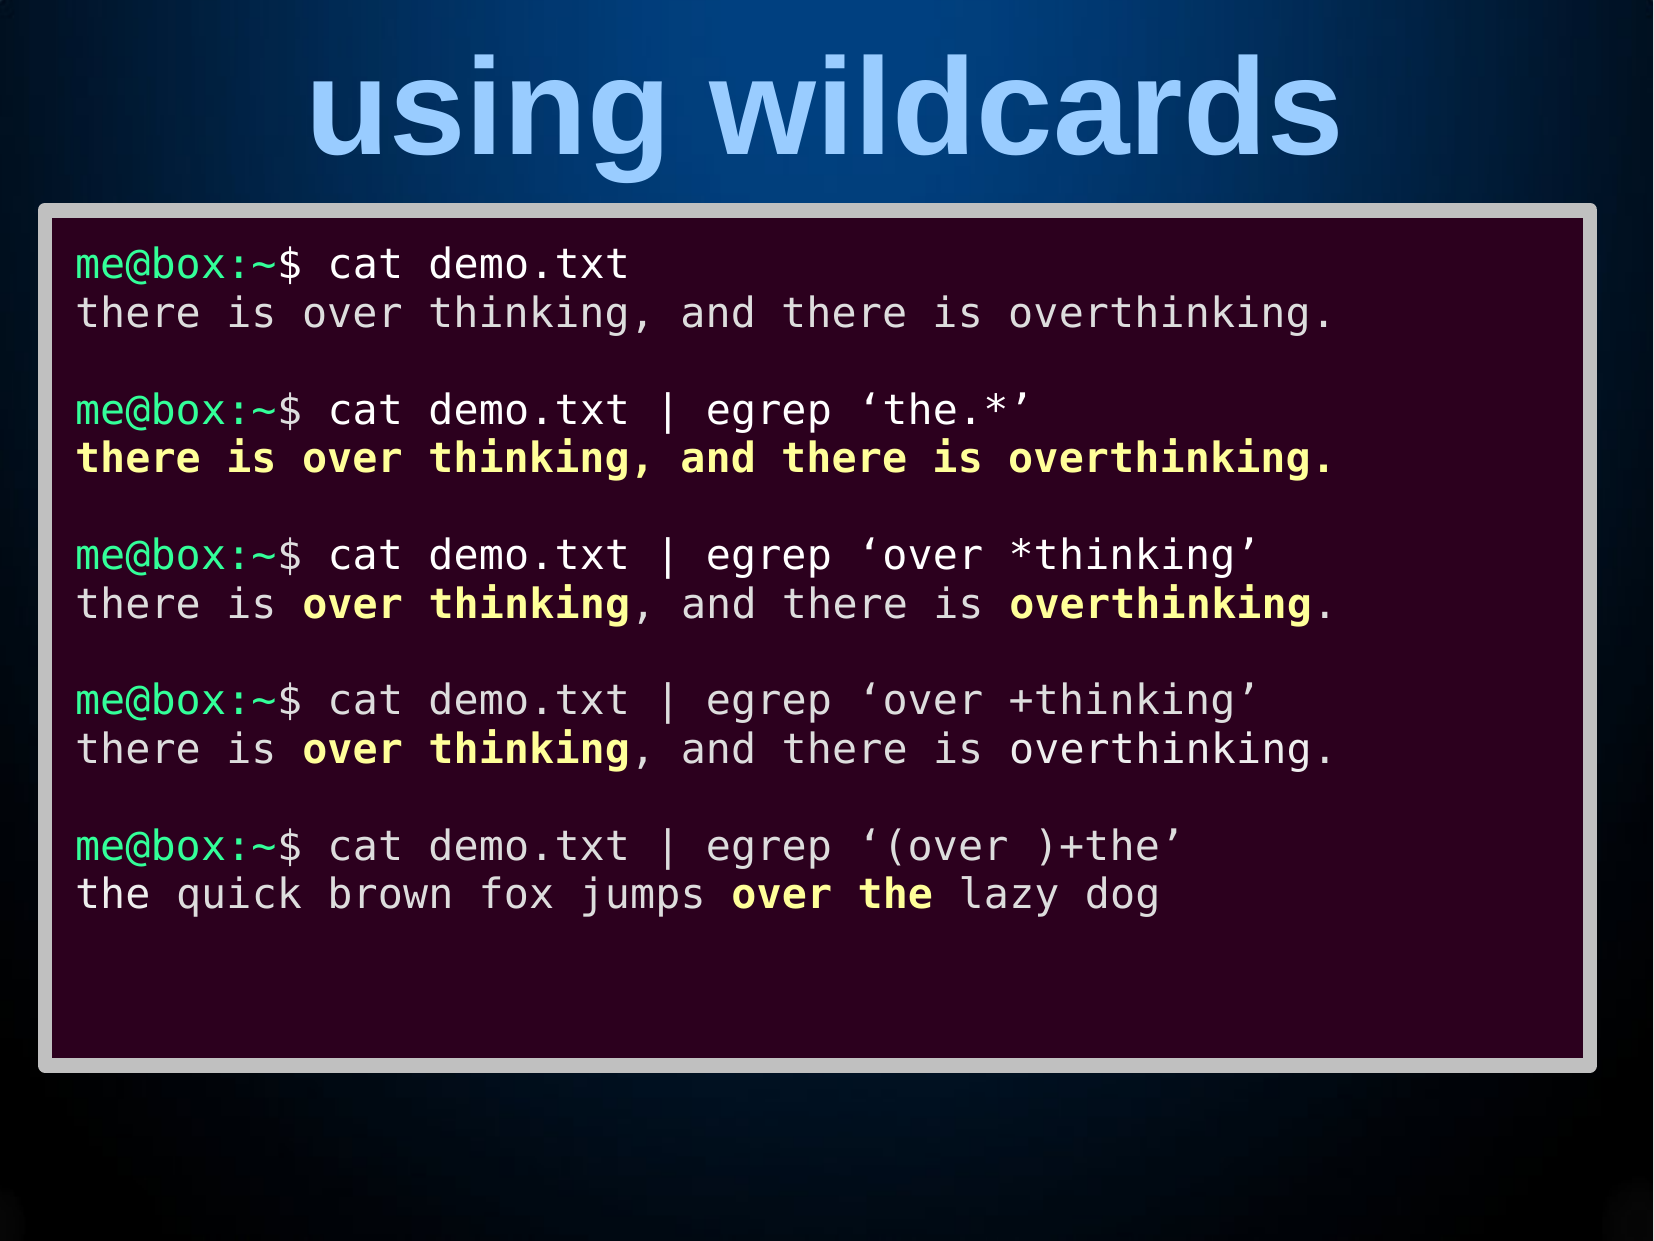

# using wildcards
me@box:~$ cat demo.txt
there is over thinking, and there is overthinking.
me@box:~$ cat demo.txt | egrep ‘the.*’
there is over thinking, and there is overthinking.
me@box:~$ cat demo.txt | egrep ‘over *thinking’
there is over thinking, and there is overthinking.
me@box:~$ cat demo.txt | egrep ‘over +thinking’
there is over thinking, and there is overthinking.
me@box:~$ cat demo.txt | egrep ‘(over )+the’
the quick brown fox jumps over the lazy dog